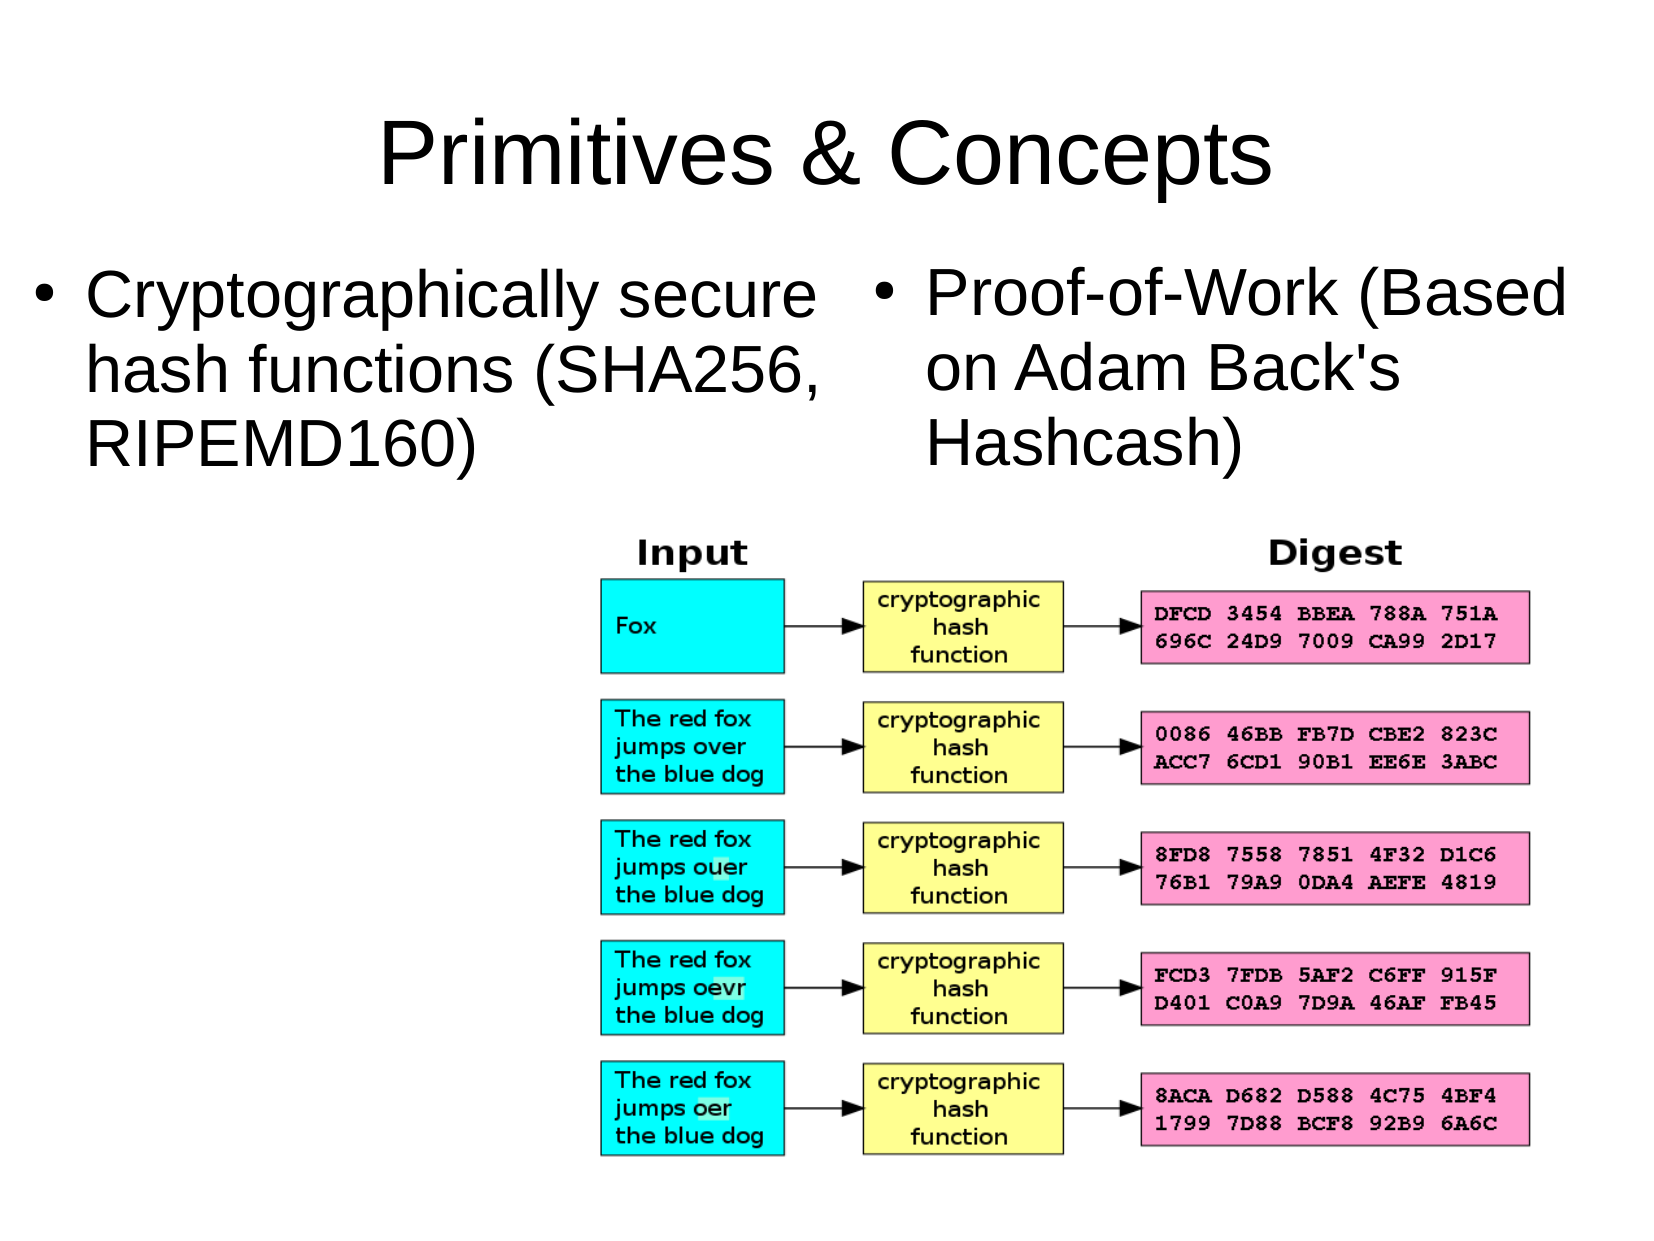

# Primitives & Concepts
Proof-of-Work (Based on Adam Back's Hashcash)
Cryptographically secure hash functions (SHA256, RIPEMD160)